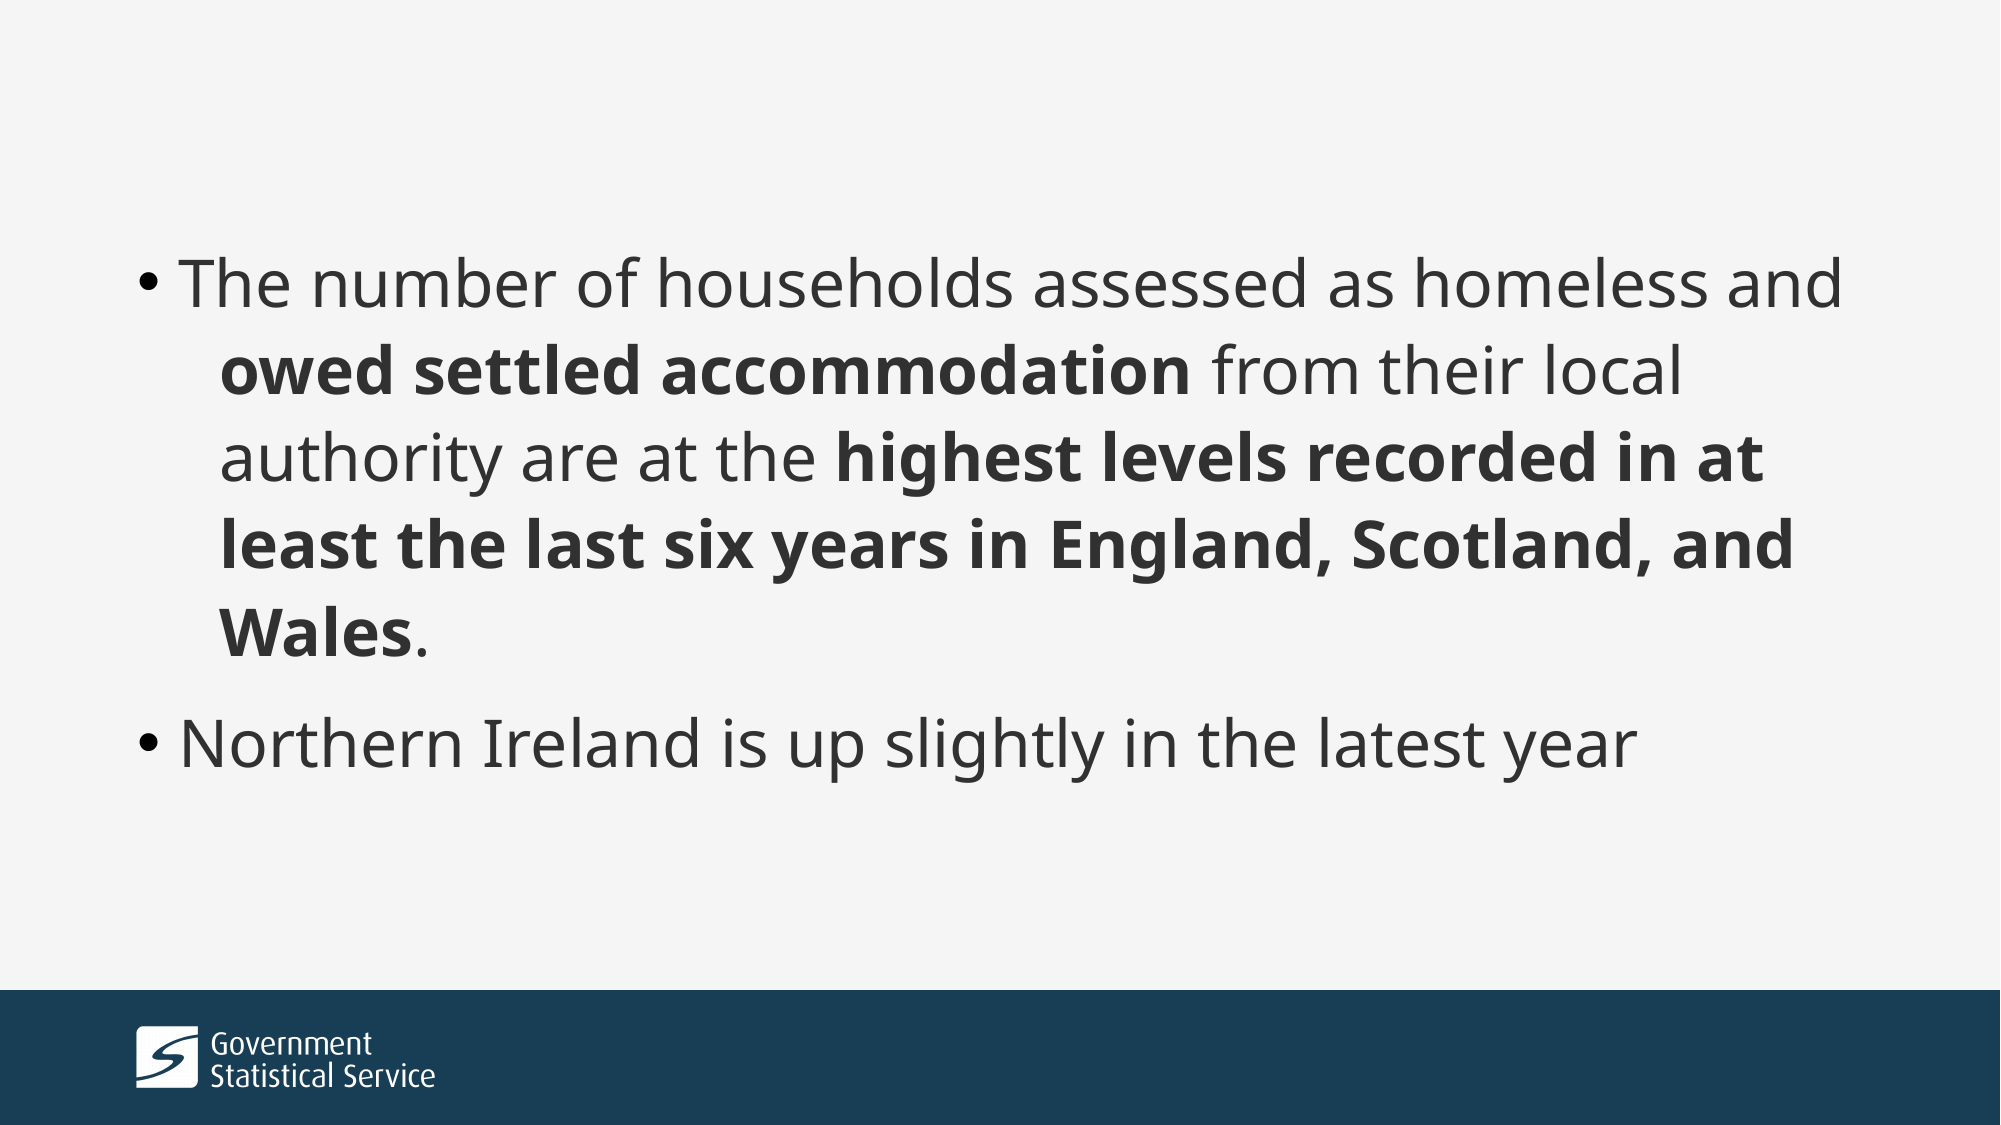

# The number of households assessed as homeless and owed settled accommodation from their local authority are at the highest levels recorded in at least the last six years in England, Scotland, and Wales.
Northern Ireland is up slightly in the latest year